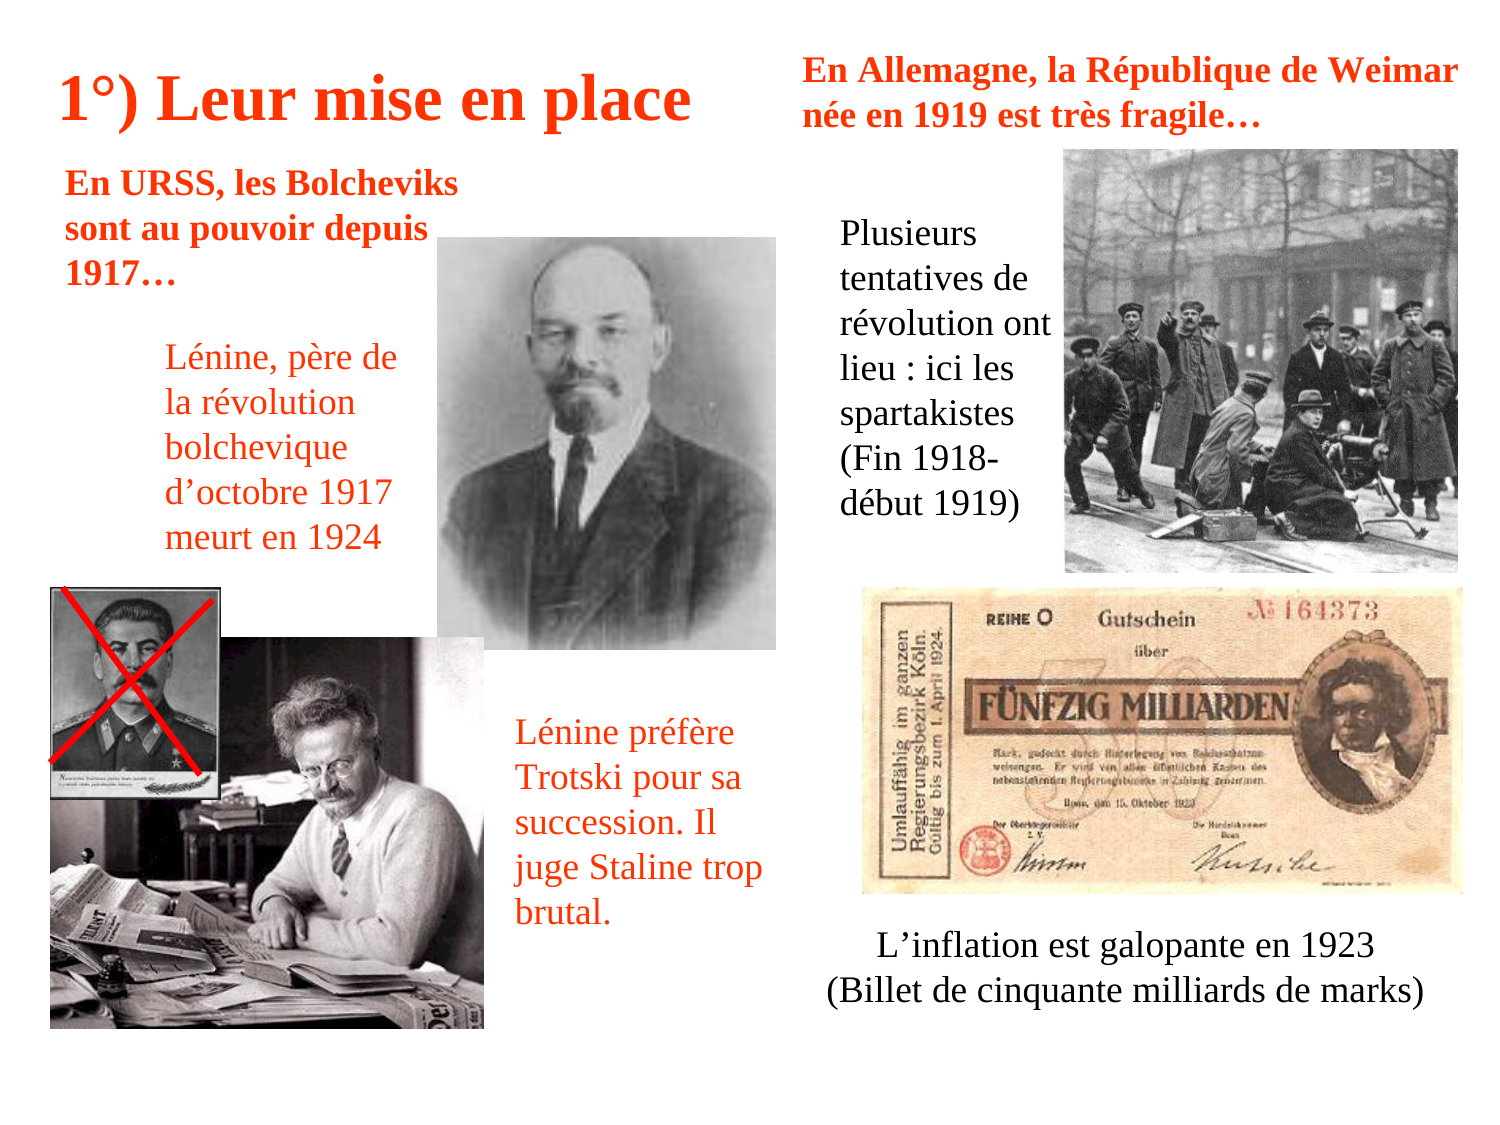

# 1°) Leur mise en place
En Allemagne, la République de Weimar née en 1919 est très fragile…
En URSS, les Bolcheviks
sont au pouvoir depuis 1917…
Plusieurs tentatives de révolution ont lieu : ici les spartakistes (Fin 1918- début 1919)
Lénine, père de la révolution bolchevique d’octobre 1917 meurt en 1924
Lénine préfère Trotski pour sa succession. Il juge Staline trop brutal.
L’inflation est galopante en 1923
(Billet de cinquante milliards de marks)